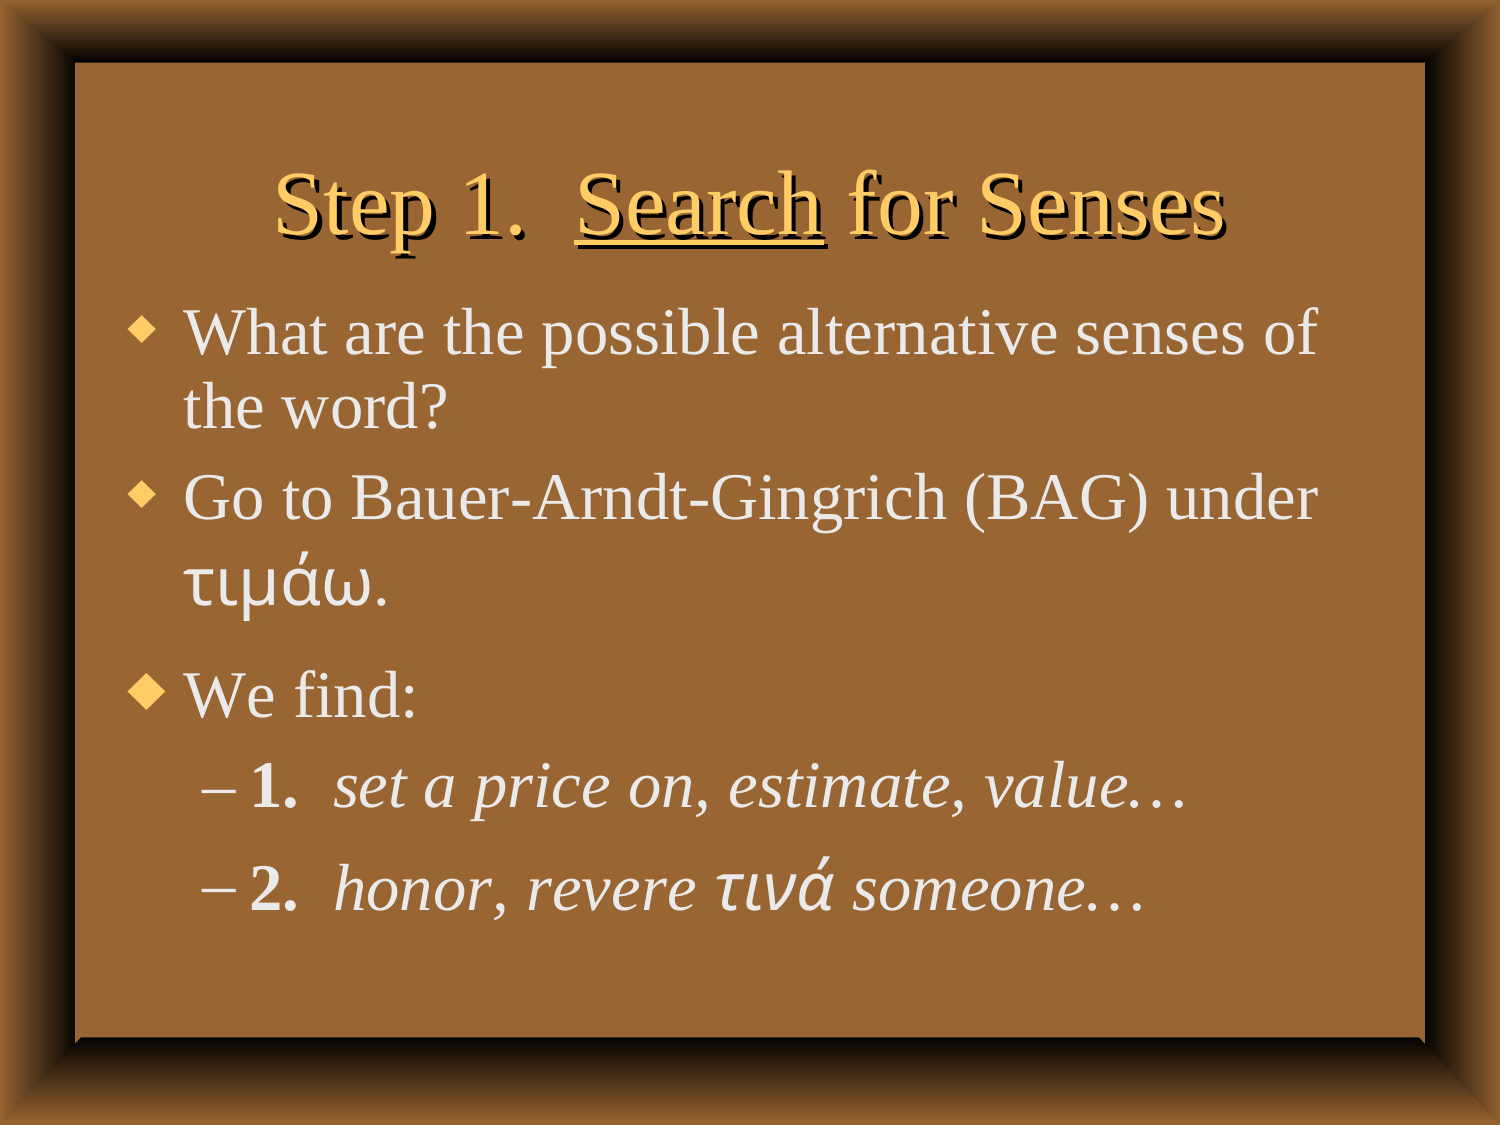

# Step 1. Search for Senses
What are the possible alternative senses of the word?
Go to Bauer-Arndt-Gingrich (BAG) under τιμάω.
We find:
1. set a price on, estimate, value…
2. honor, revere τινά someone…